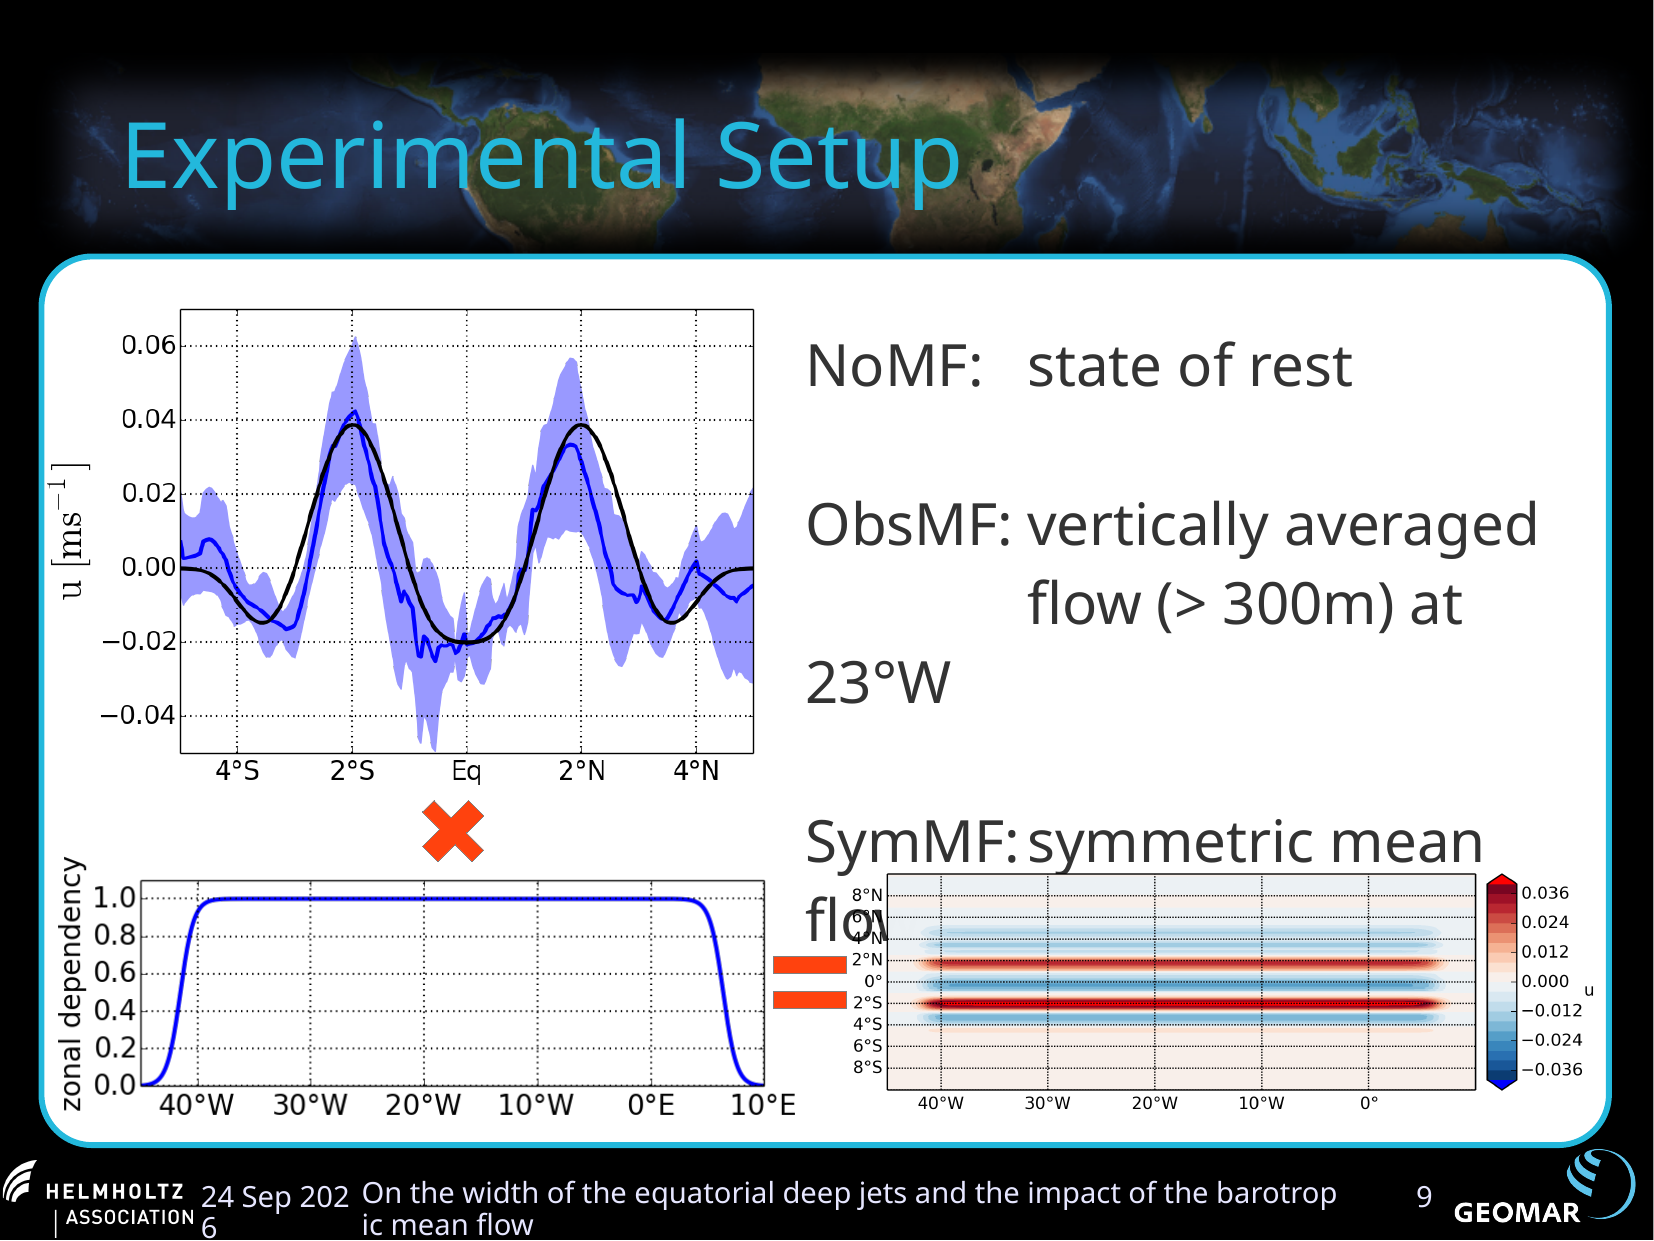

# Experimental Setup
NoMF:	state of rest
ObsMF:	vertically averaged
			flow (> 300m) at 23°W
SymMF:	symmetric mean flow
On the width of the equatorial deep jets and the impact of the barotropic mean flow
9